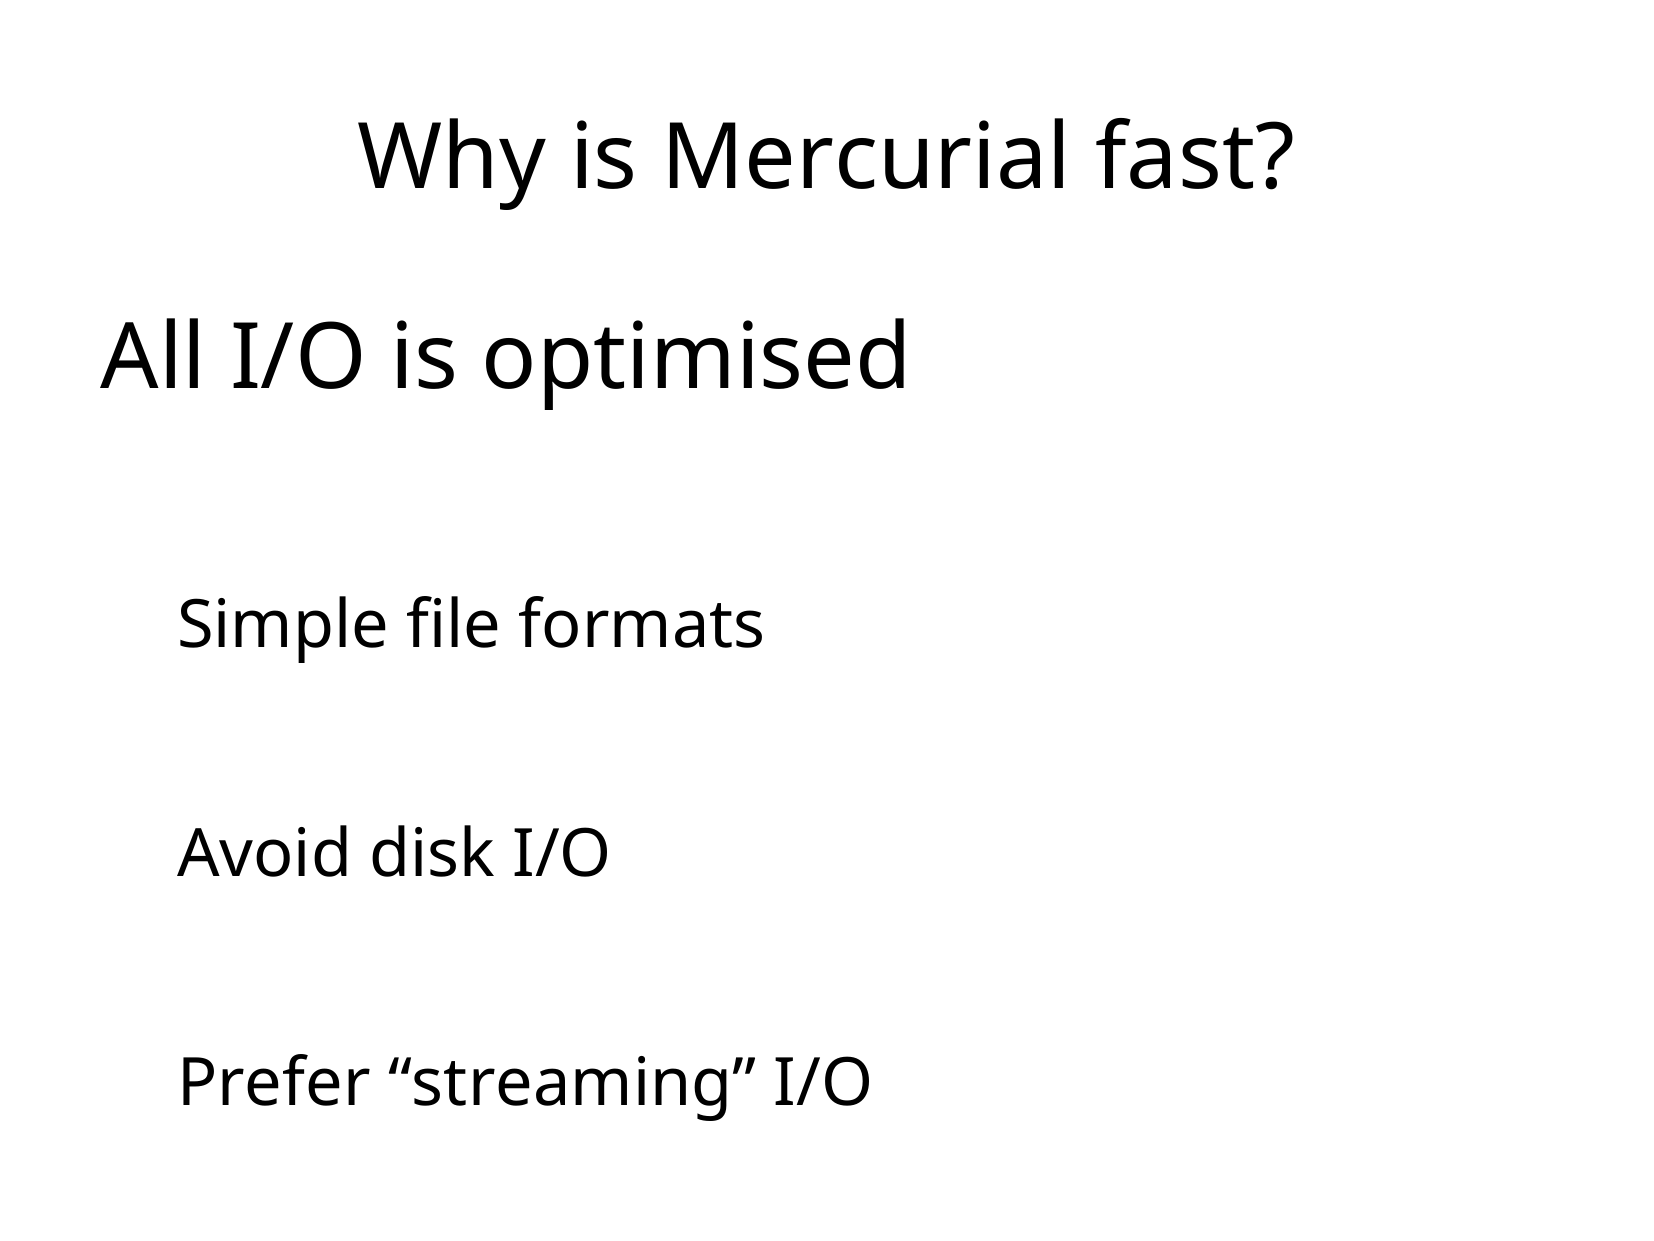

# Why is Mercurial fast?
All I/O is optimised
Simple file formats
Avoid disk I/O
Prefer “streaming” I/O